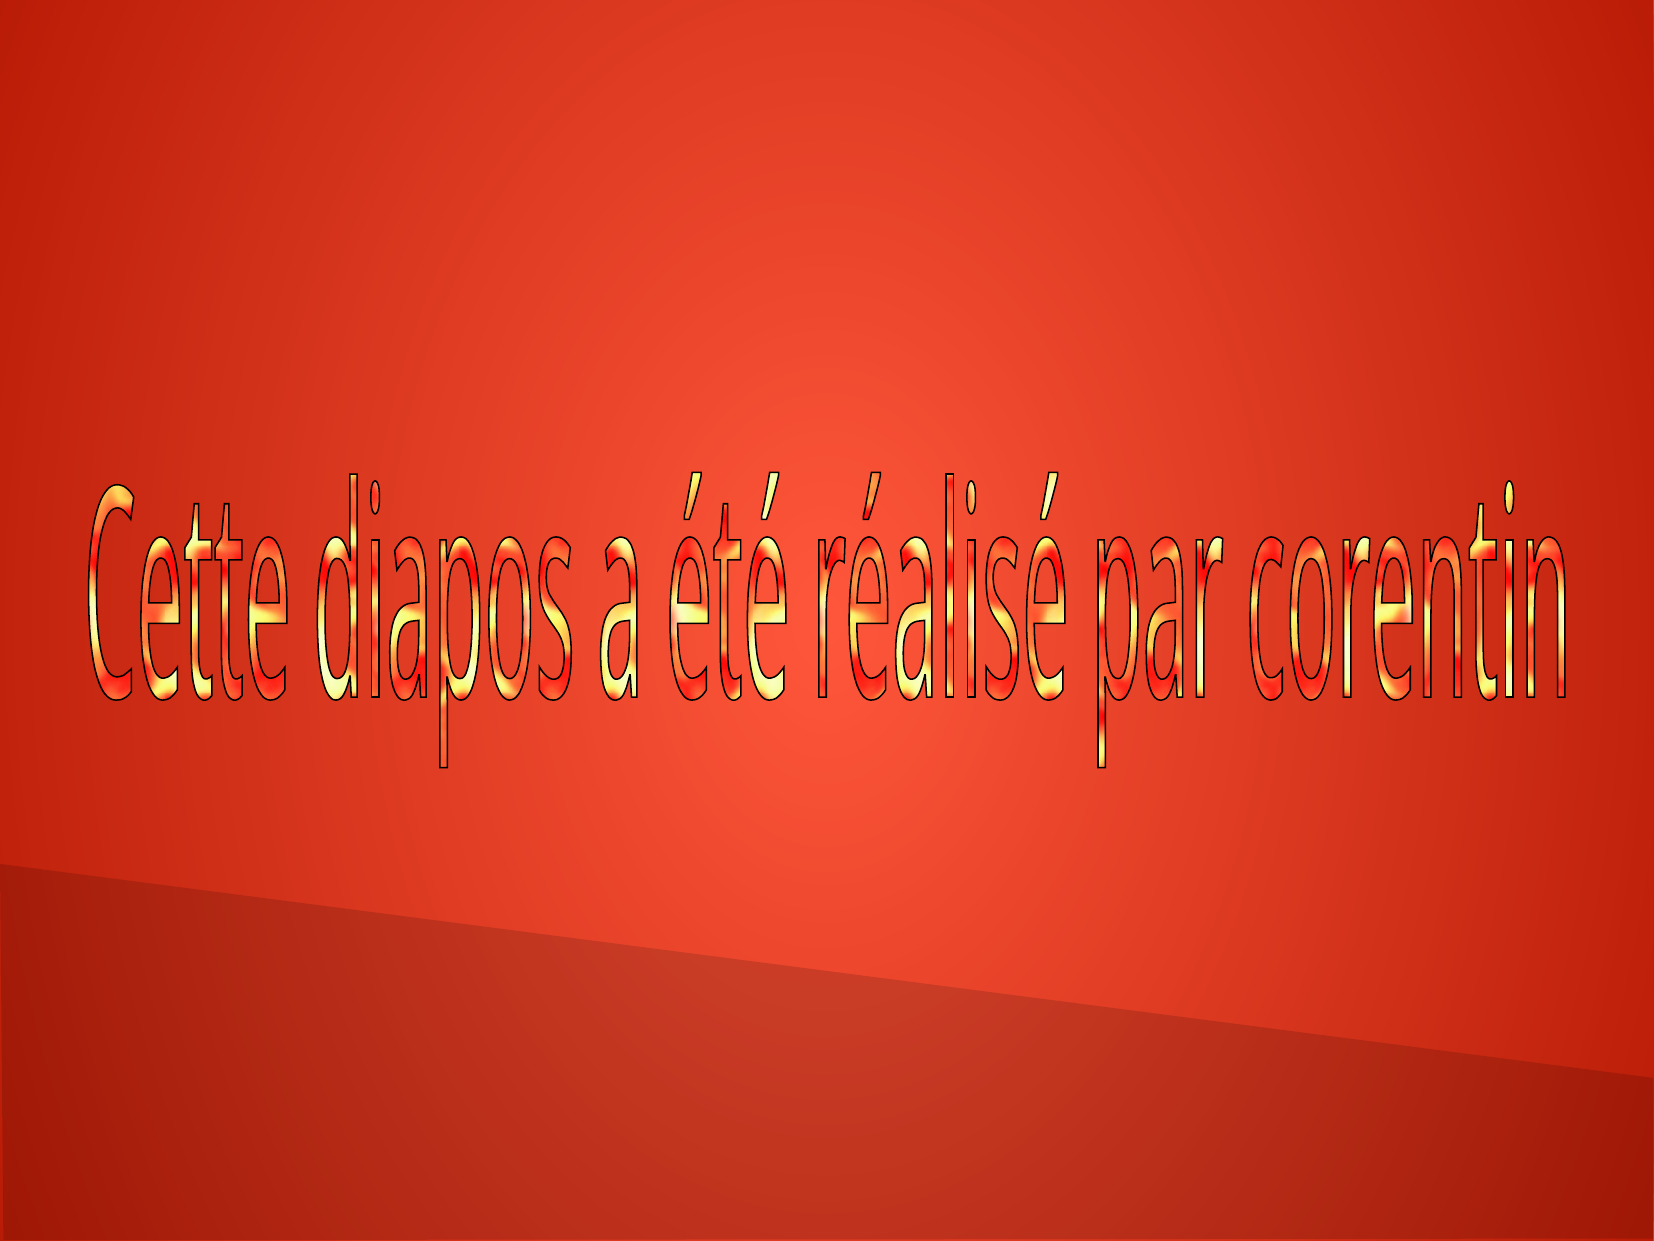

Cette diapos a été réalisé par corentin